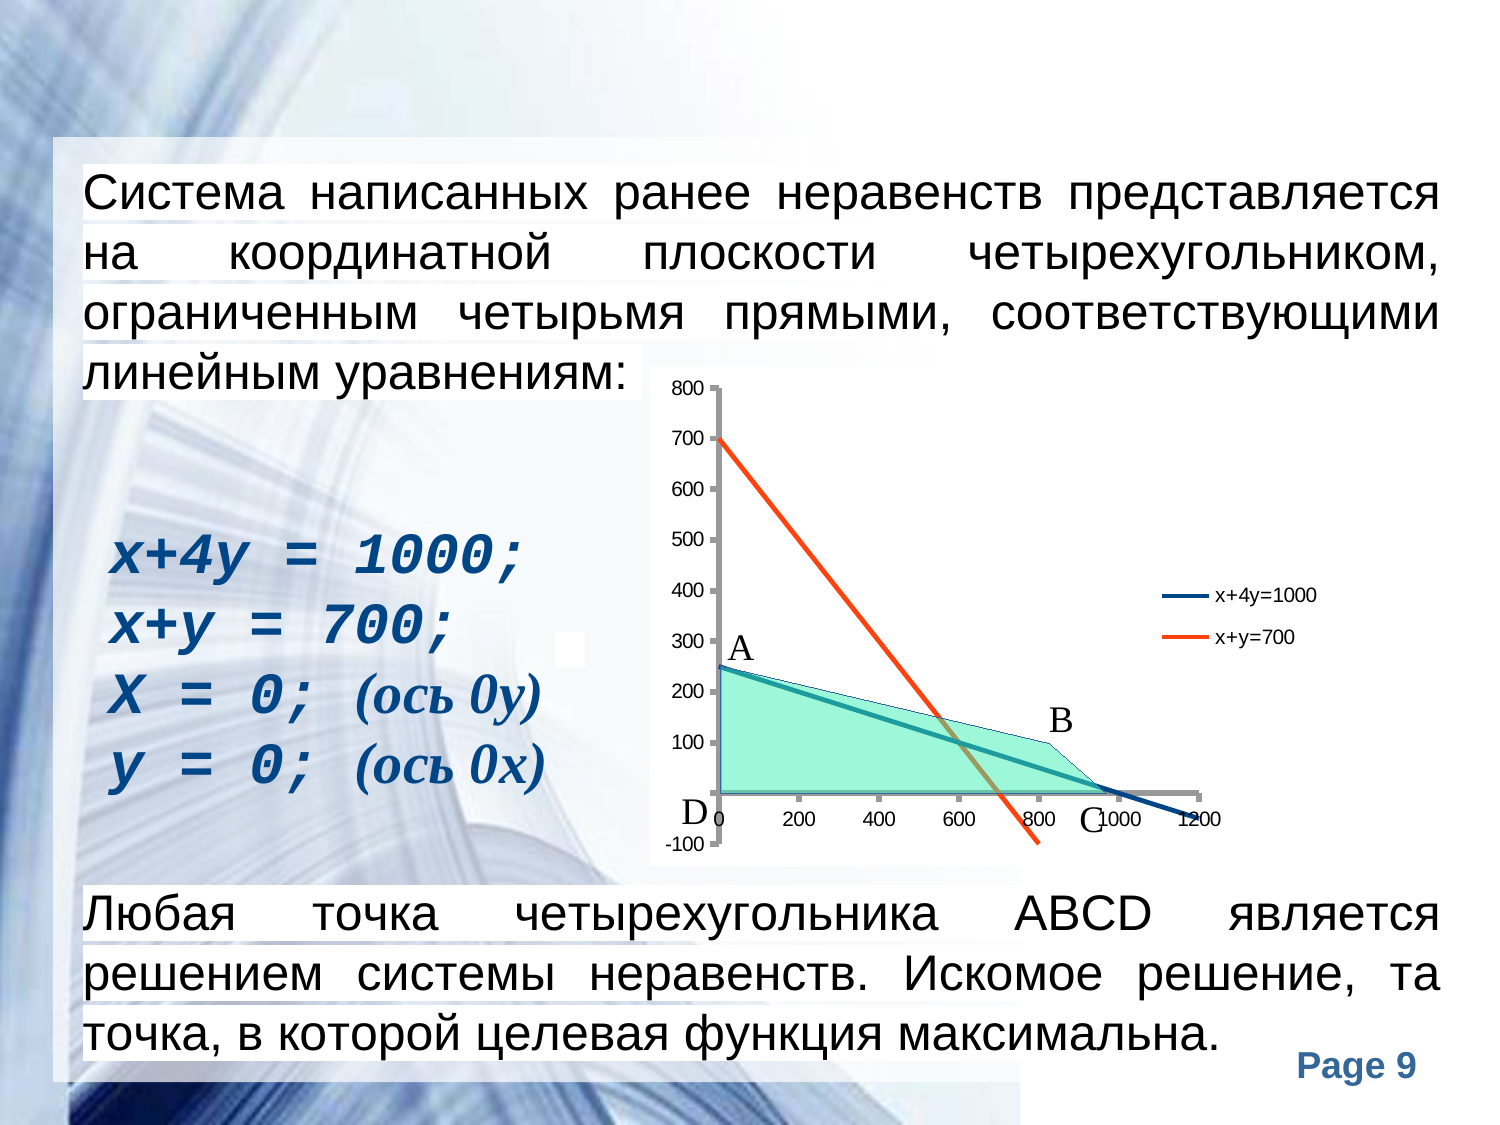

Система написанных ранее неравенств представляется на координатной плоскости четырехугольником, ограниченным четырьмя прямыми, соответствующими линейным уравнениям:
### Chart
| Category | х+4у=1000 | х+у=700 |
|---|---|---|А
В
D
С
x+4y = 1000;
x+y = 700;
X = 0; (ось 0y)
y = 0; (ось 0х)
Любая точка четырехугольника ABCD является решением системы неравенств. Искомое решение, та точка, в которой целевая функция максимальна.